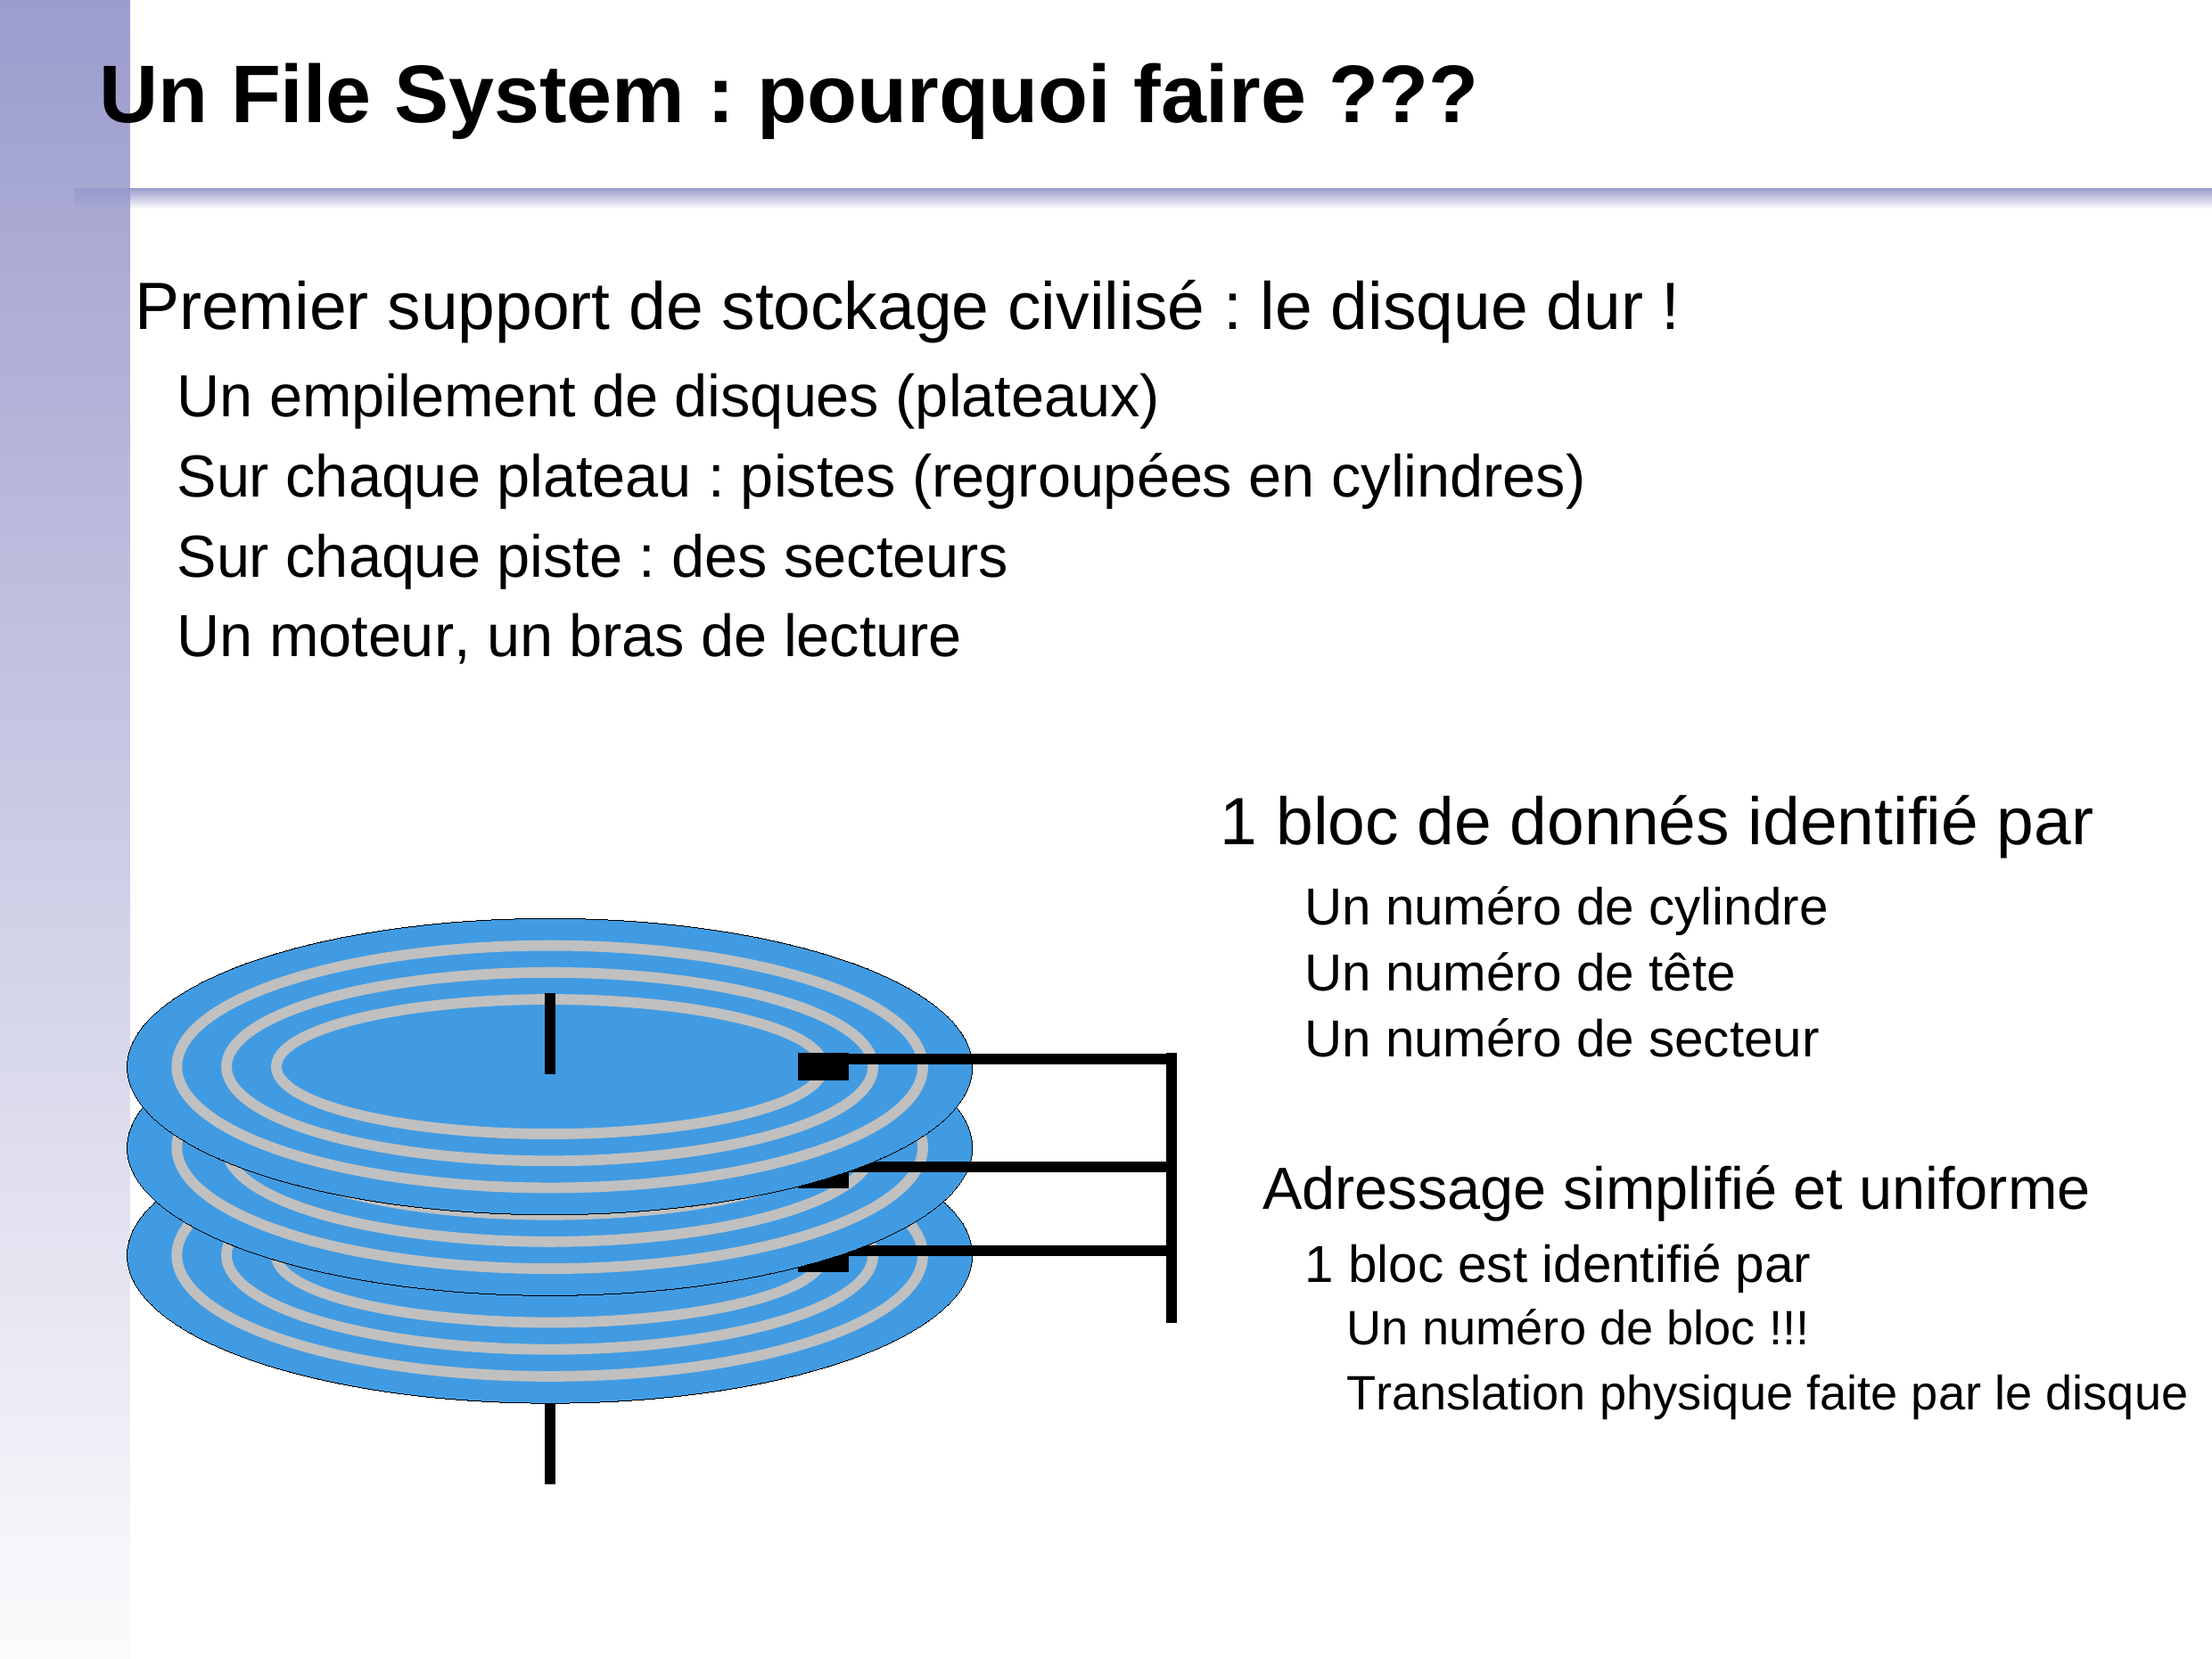

# Un File System : pourquoi faire ???
Premier support de stockage civilisé : le disque dur !
Un empilement de disques (plateaux)
Sur chaque plateau : pistes (regroupées en cylindres)
Sur chaque piste : des secteurs
Un moteur, un bras de lecture
1 bloc de donnés identifié par
Un numéro de cylindre
Un numéro de tête
Un numéro de secteur
Adressage simplifié et uniforme
1 bloc est identifié par
Un numéro de bloc !!!
Translation physique faite par le disque